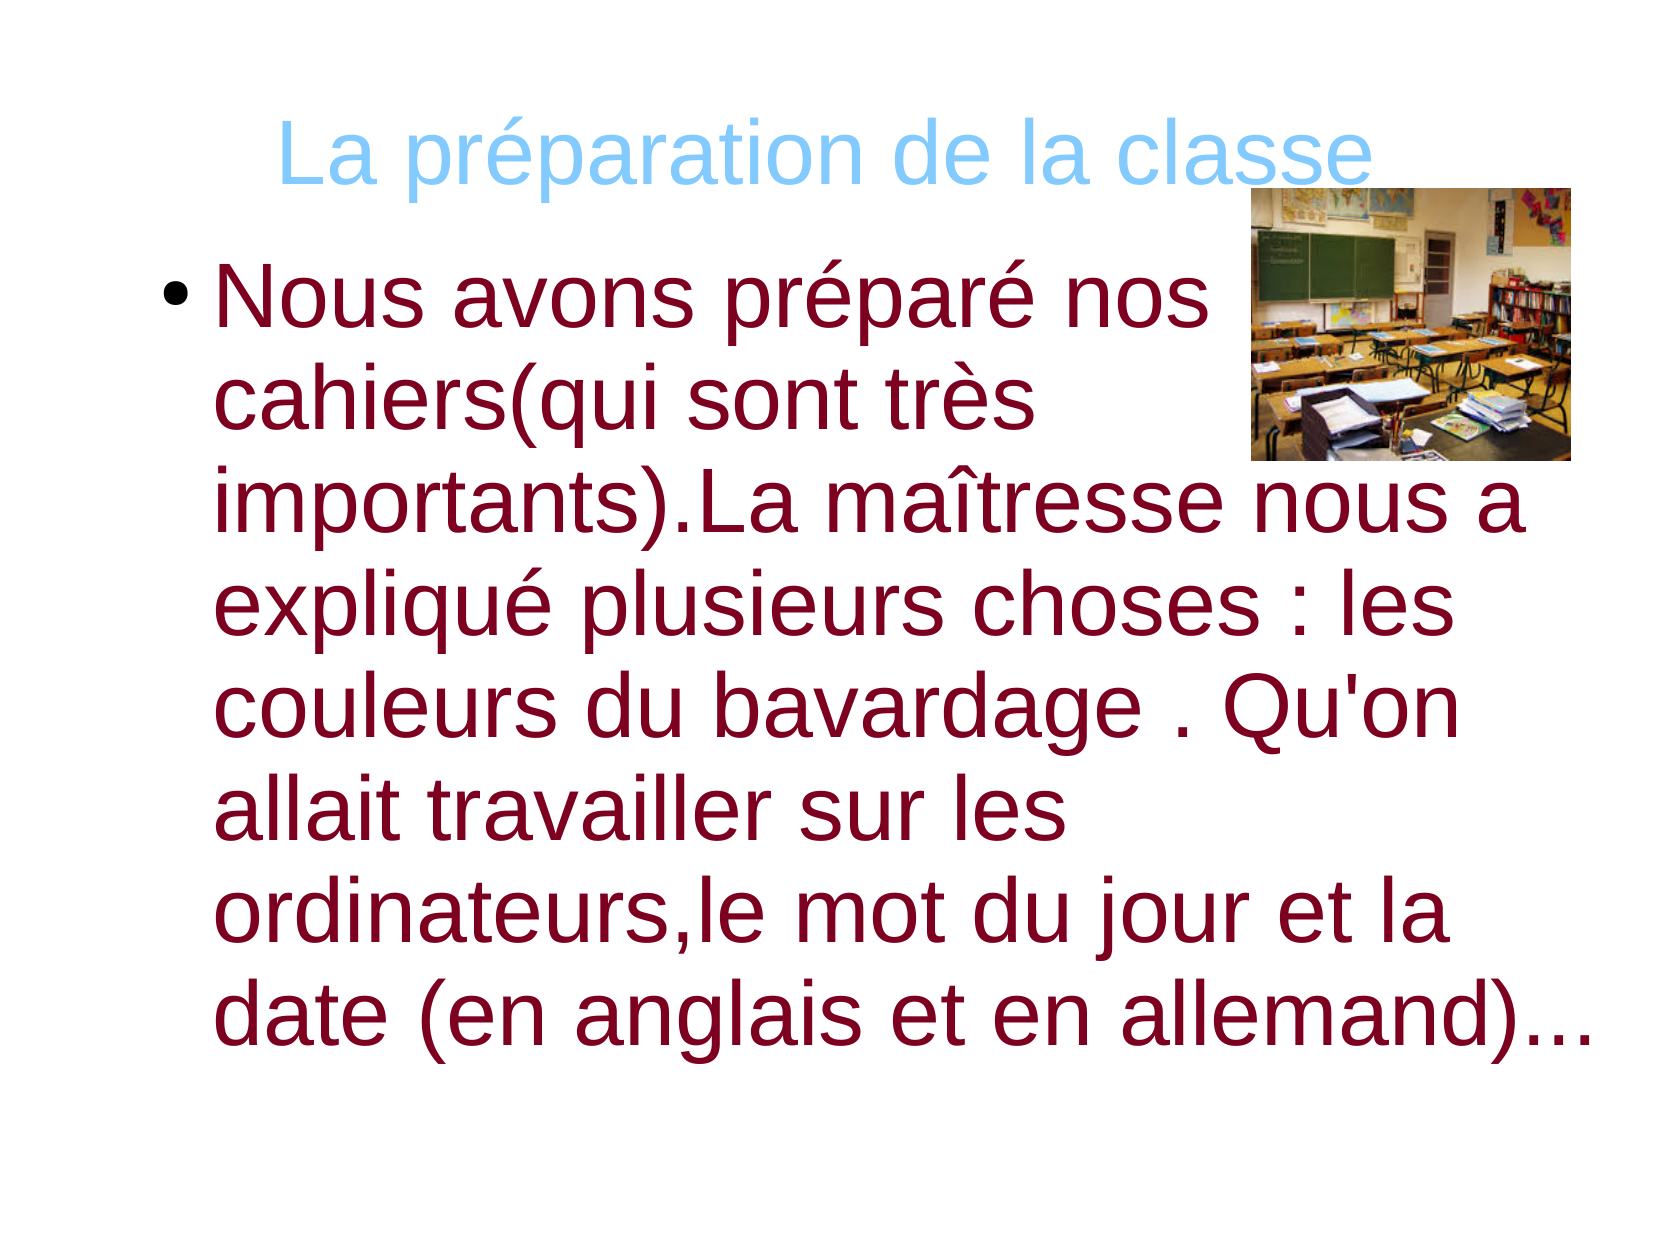

# La préparation de la classe
Nous avons préparé nos cahiers(qui sont très importants).La maîtresse nous a expliqué plusieurs choses : les couleurs du bavardage . Qu'on allait travailler sur les ordinateurs,le mot du jour et la date (en anglais et en allemand)...